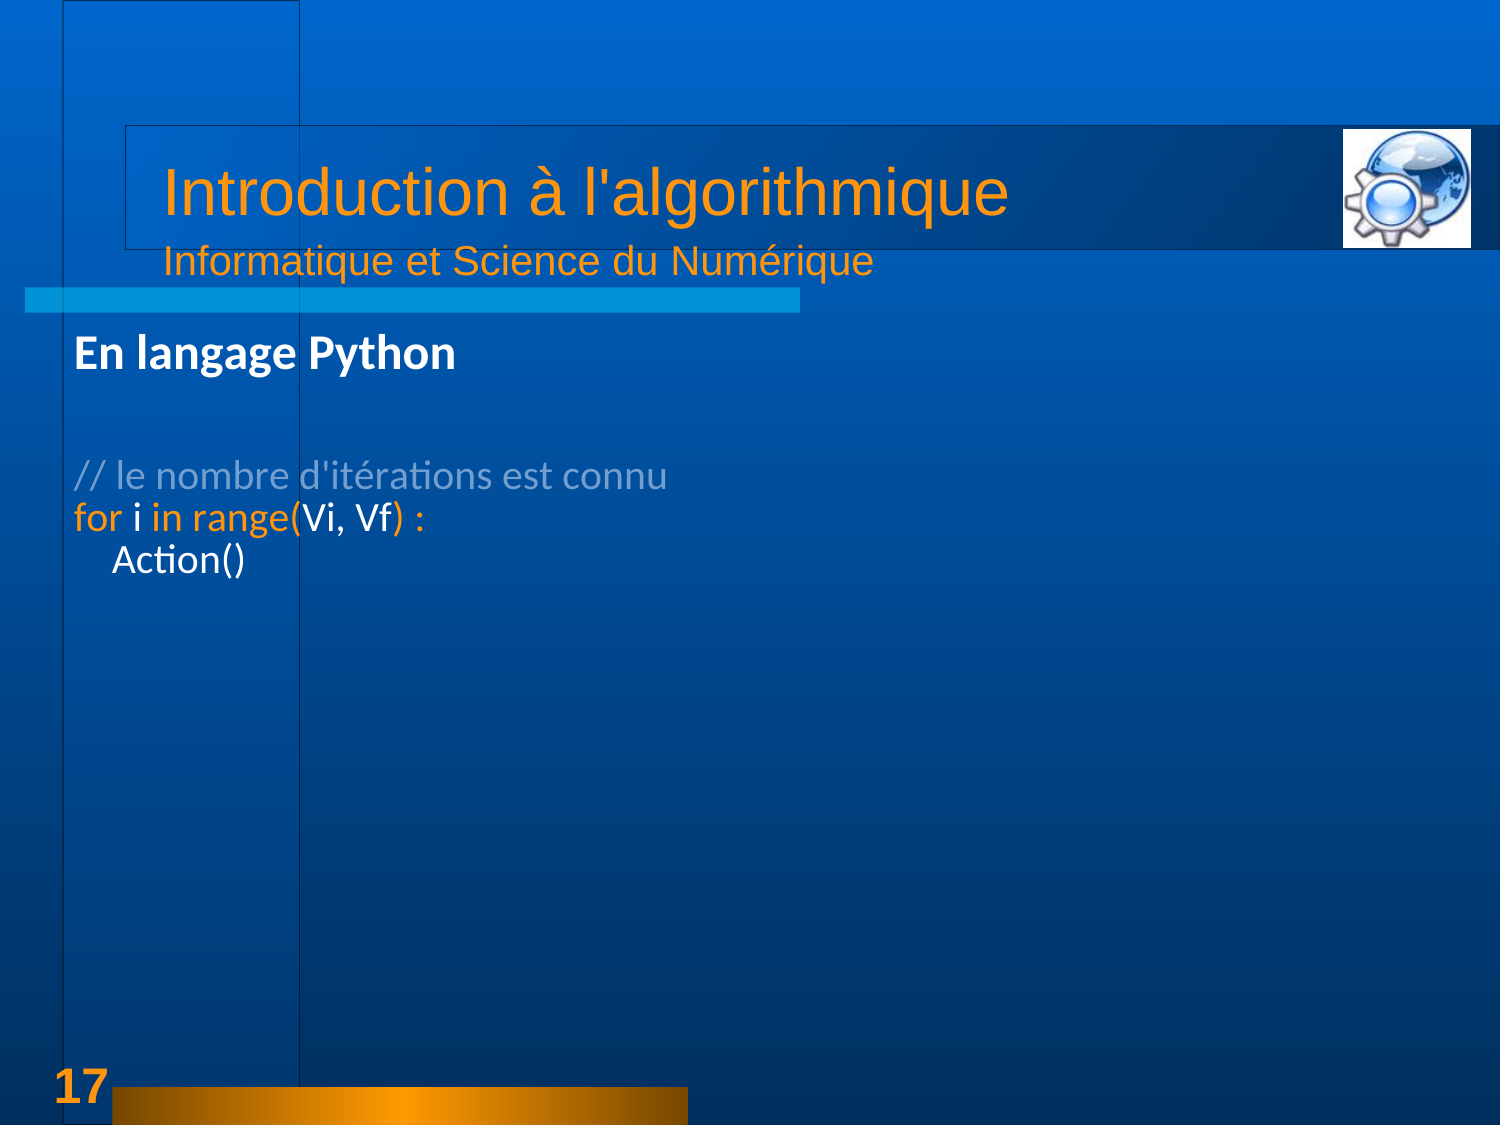

En langage Python
// le nombre d'itérations est connu
for i in range(Vi, Vf) :
 Action()